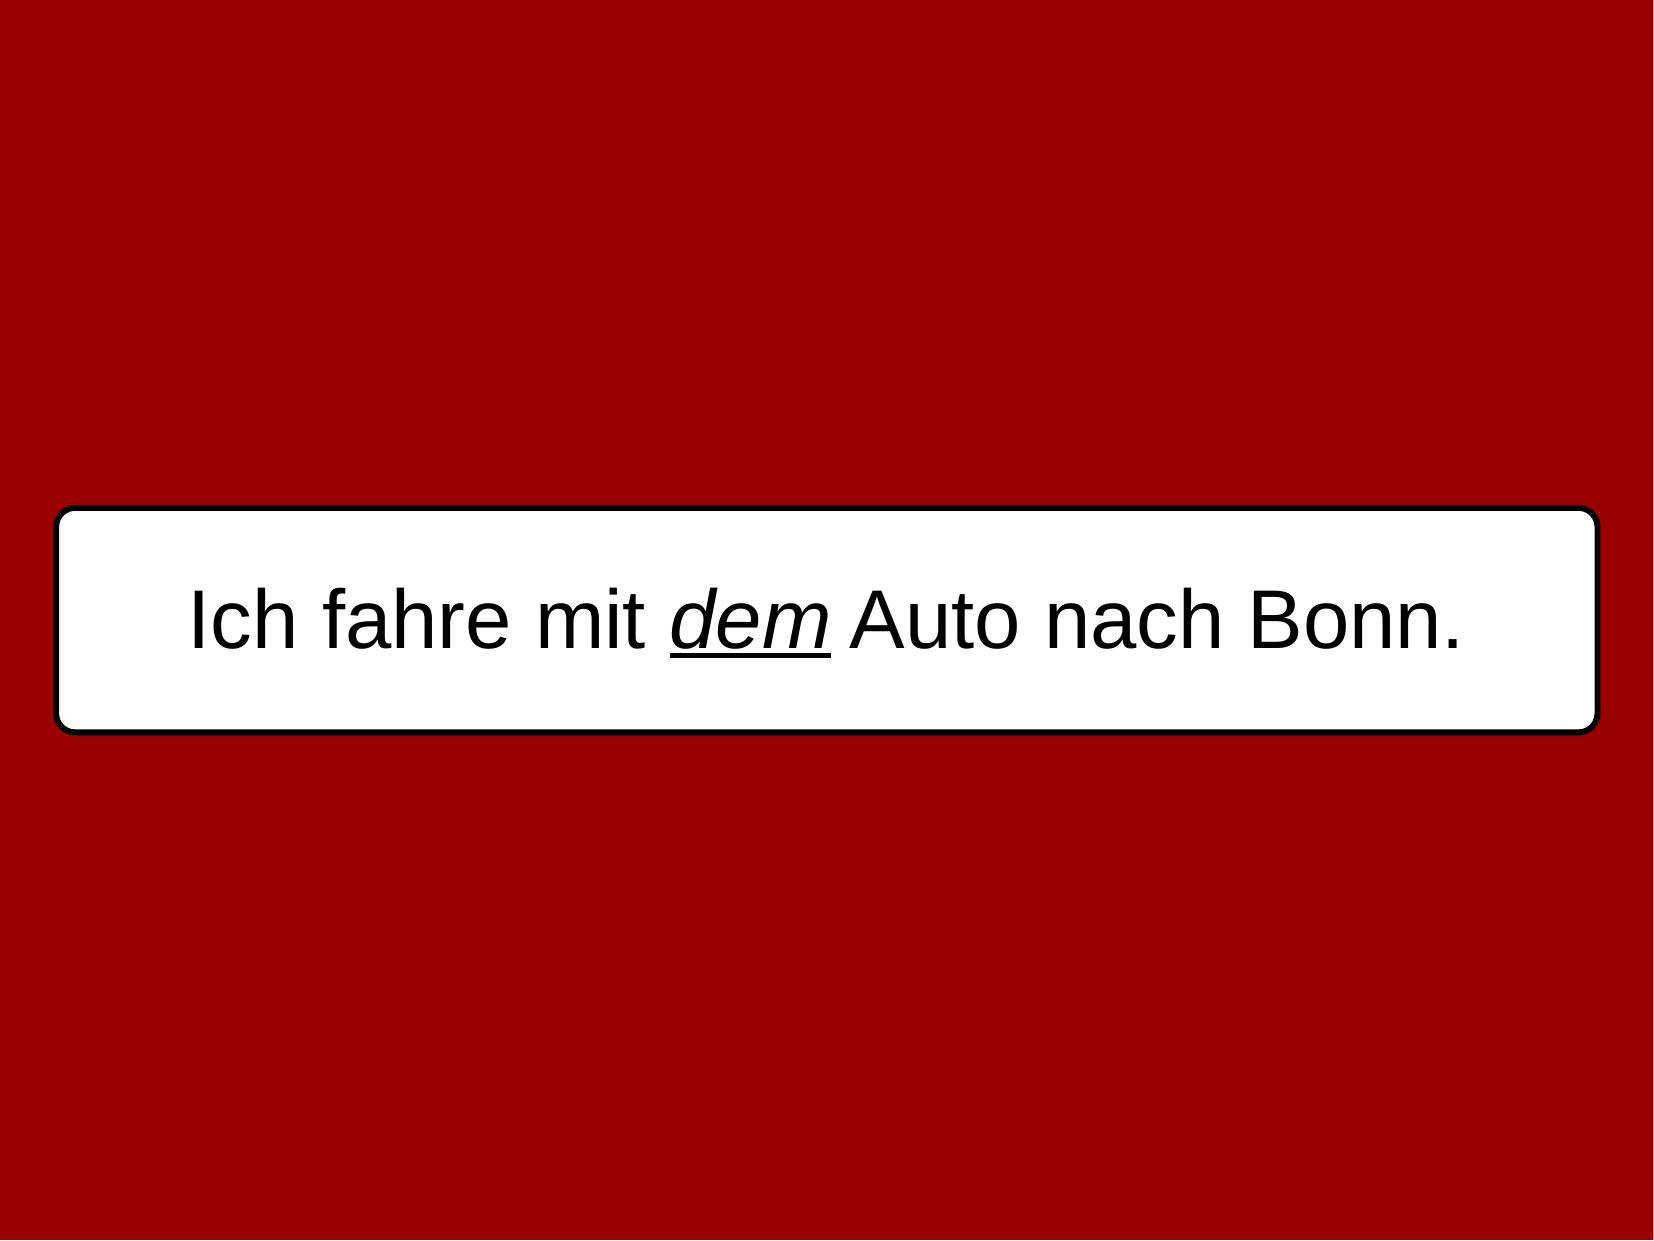

Ich fahre mit dem Auto nach Bonn.